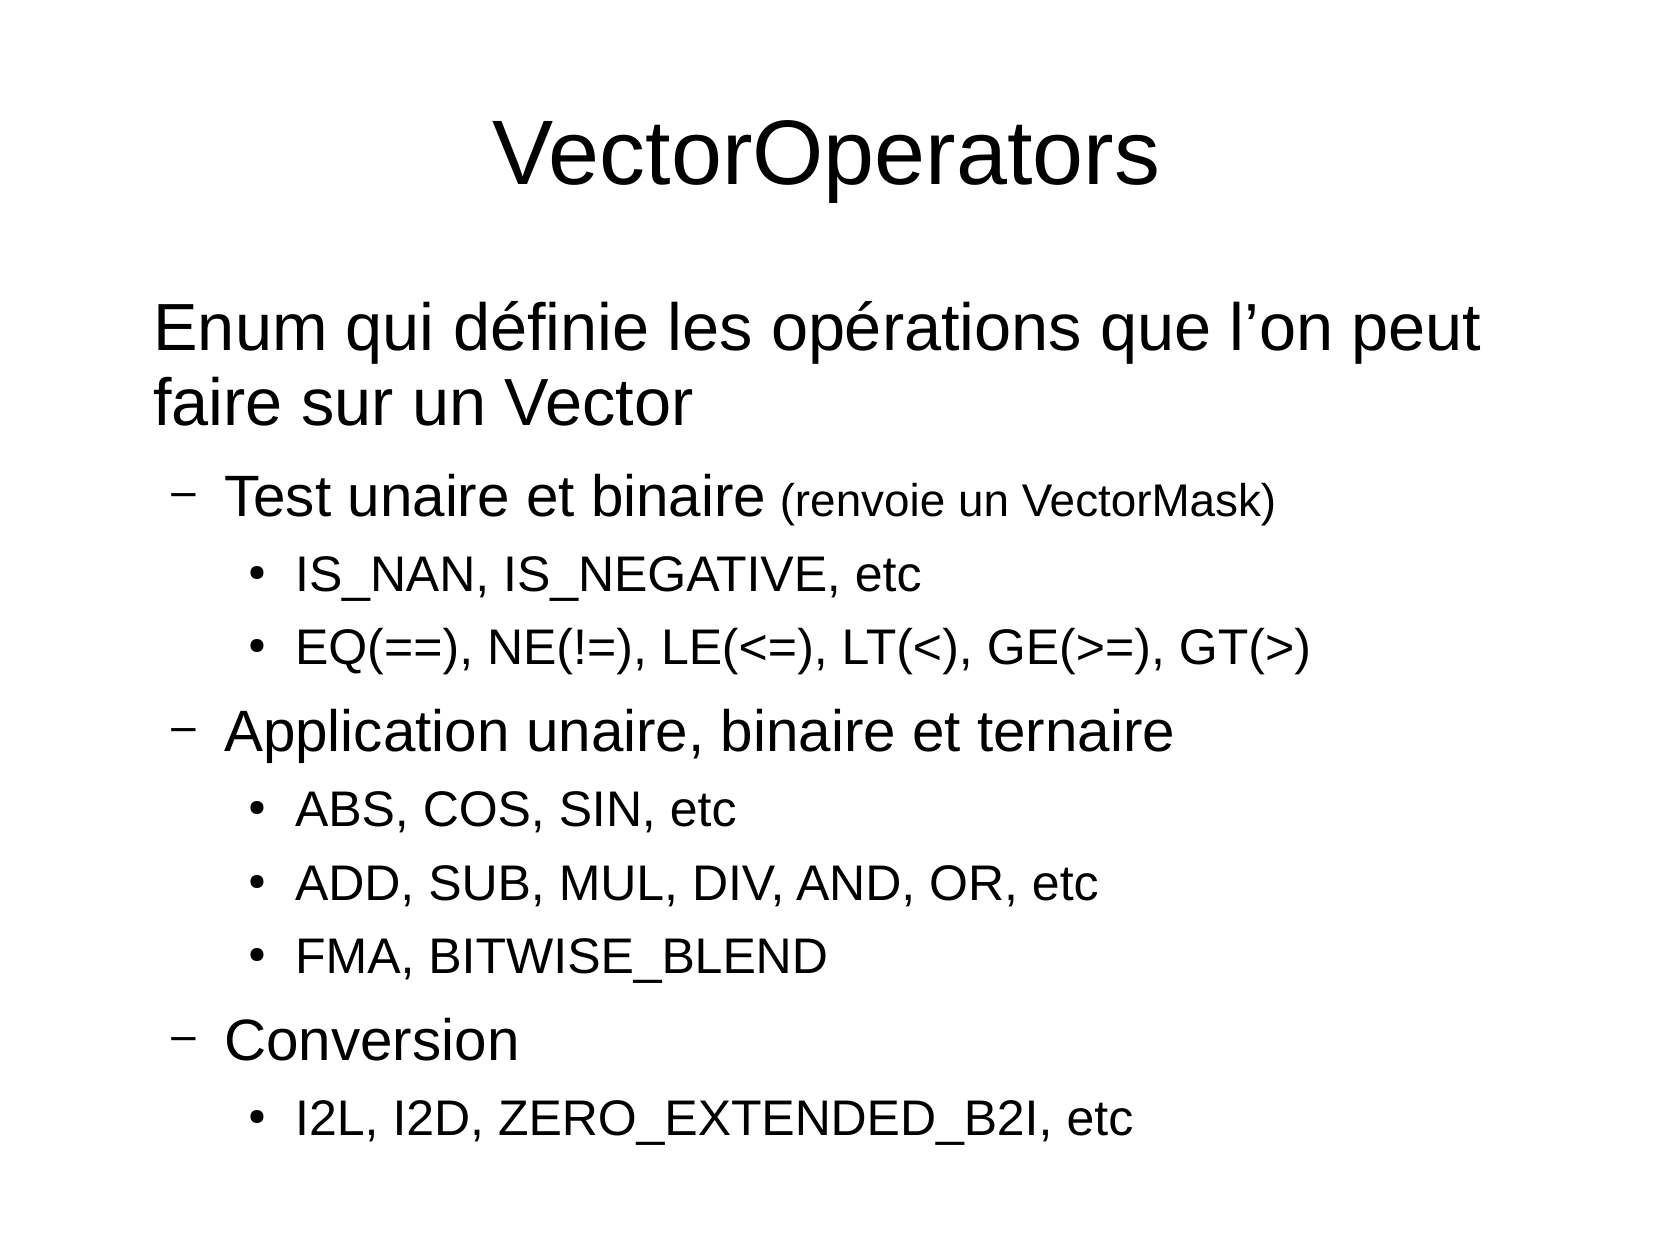

# VectorOperators
Enum qui définie les opérations que l’on peut faire sur un Vector
Test unaire et binaire (renvoie un VectorMask)
IS_NAN, IS_NEGATIVE, etc
EQ(==), NE(!=), LE(<=), LT(<), GE(>=), GT(>)
Application unaire, binaire et ternaire
ABS, COS, SIN, etc
ADD, SUB, MUL, DIV, AND, OR, etc
FMA, BITWISE_BLEND
Conversion
I2L, I2D, ZERO_EXTENDED_B2I, etc